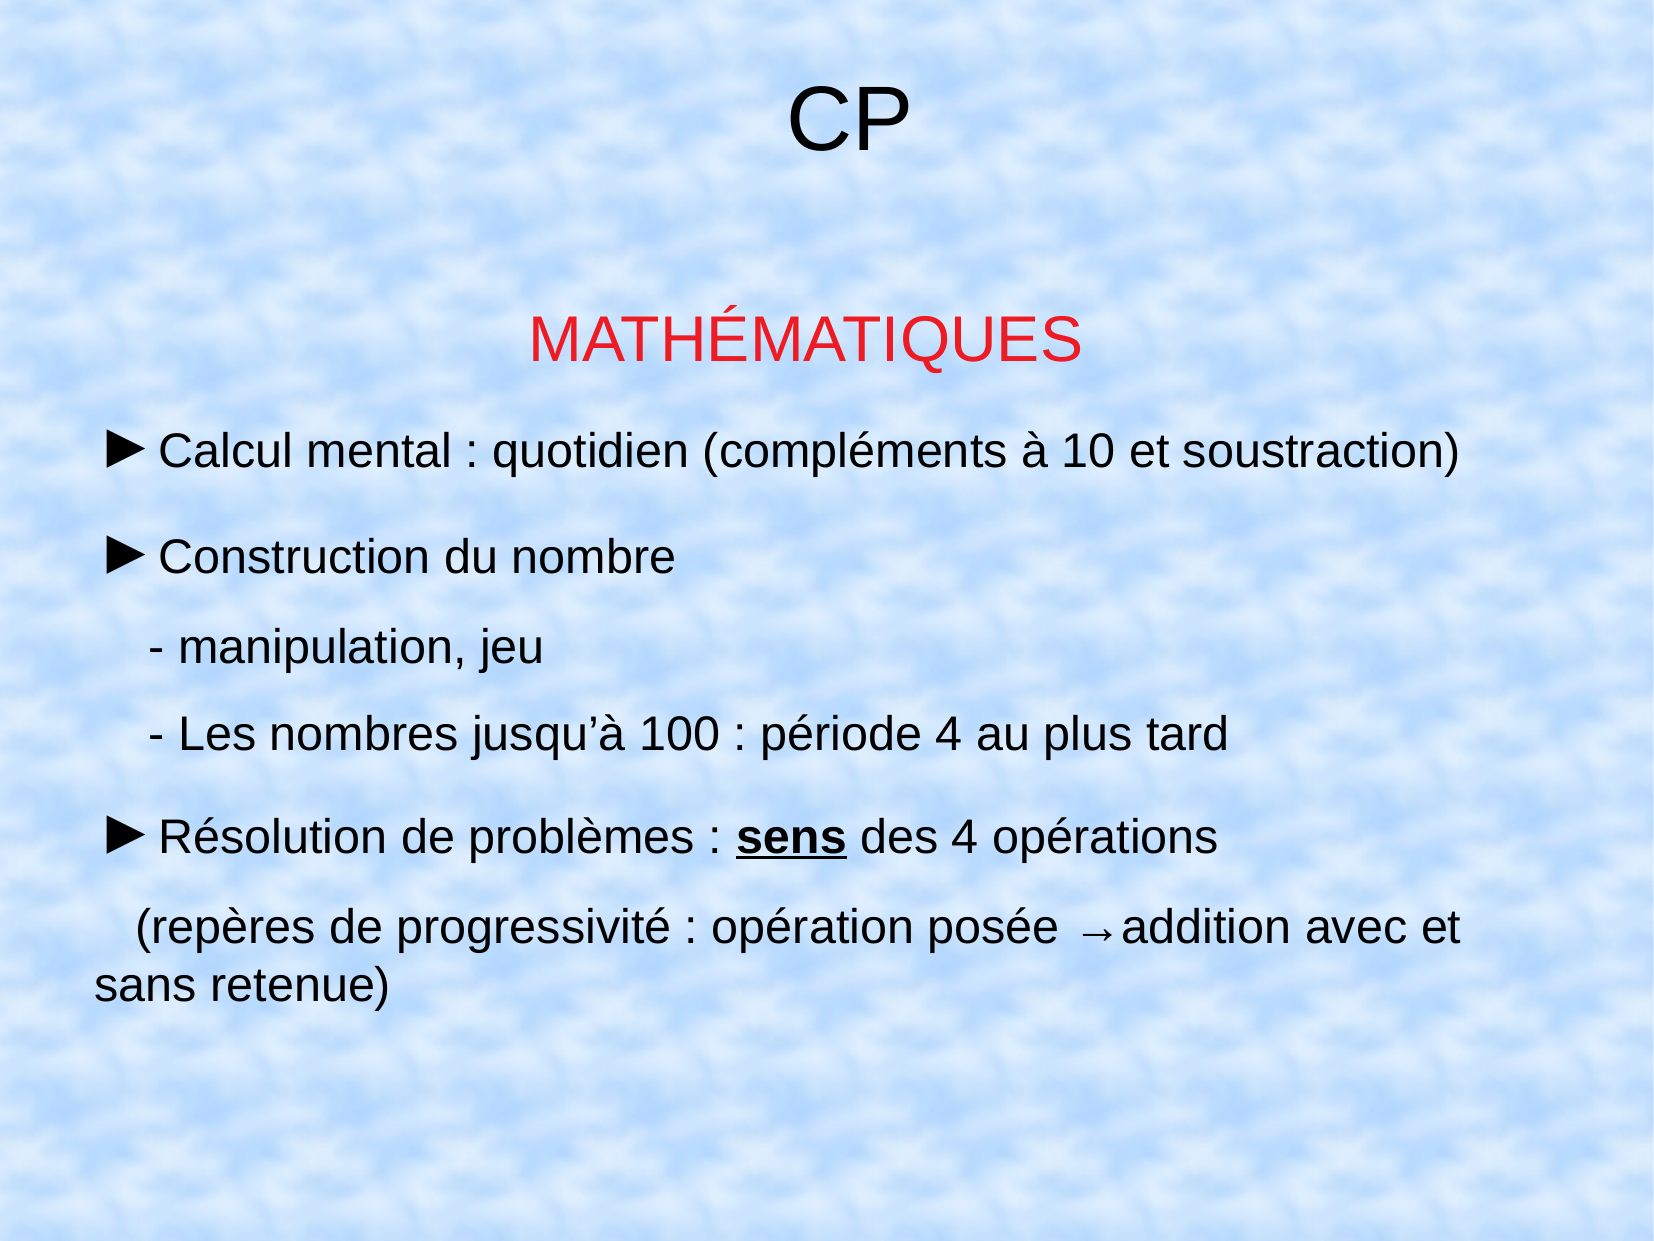

CP
#
MATHÉMATIQUES
►Calcul mental : quotidien (compléments à 10 et soustraction)
►Construction du nombre
 - manipulation, jeu
 - Les nombres jusqu’à 100 : période 4 au plus tard
►Résolution de problèmes : sens des 4 opérations
 (repères de progressivité : opération posée →addition avec et sans retenue)